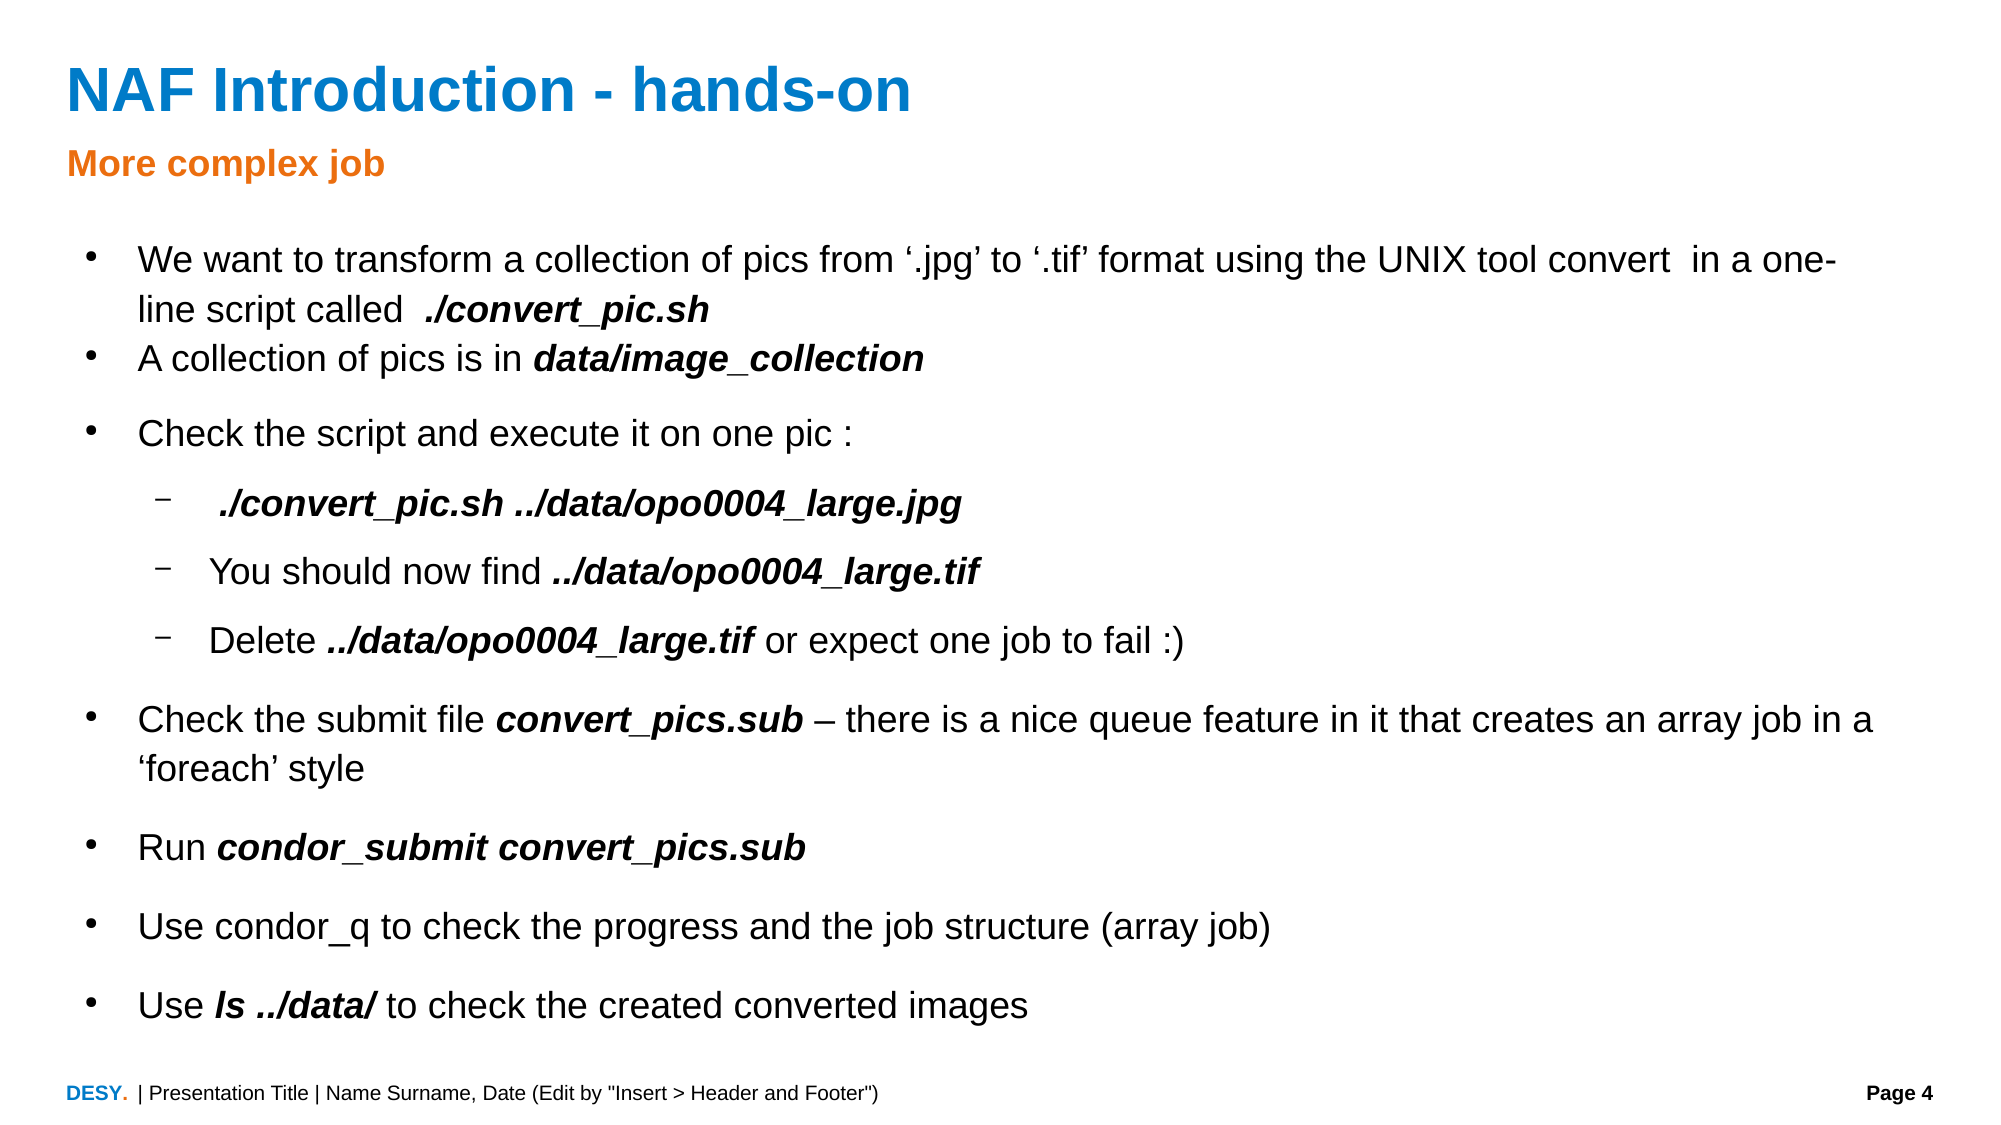

# NAF Introduction - hands-on
More complex job
We want to transform a collection of pics from ‘.jpg’ to ‘.tif’ format using the UNIX tool convert in a one-line script called ./convert_pic.sh
A collection of pics is in data/image_collection
Check the script and execute it on one pic :
 ./convert_pic.sh ../data/opo0004_large.jpg
You should now find ../data/opo0004_large.tif
Delete ../data/opo0004_large.tif or expect one job to fail :)
Check the submit file convert_pics.sub – there is a nice queue feature in it that creates an array job in a ‘foreach’ style
Run condor_submit convert_pics.sub
Use condor_q to check the progress and the job structure (array job)
Use ls ../data/ to check the created converted images
| Presentation Title | Name Surname, Date (Edit by "Insert > Header and Footer")